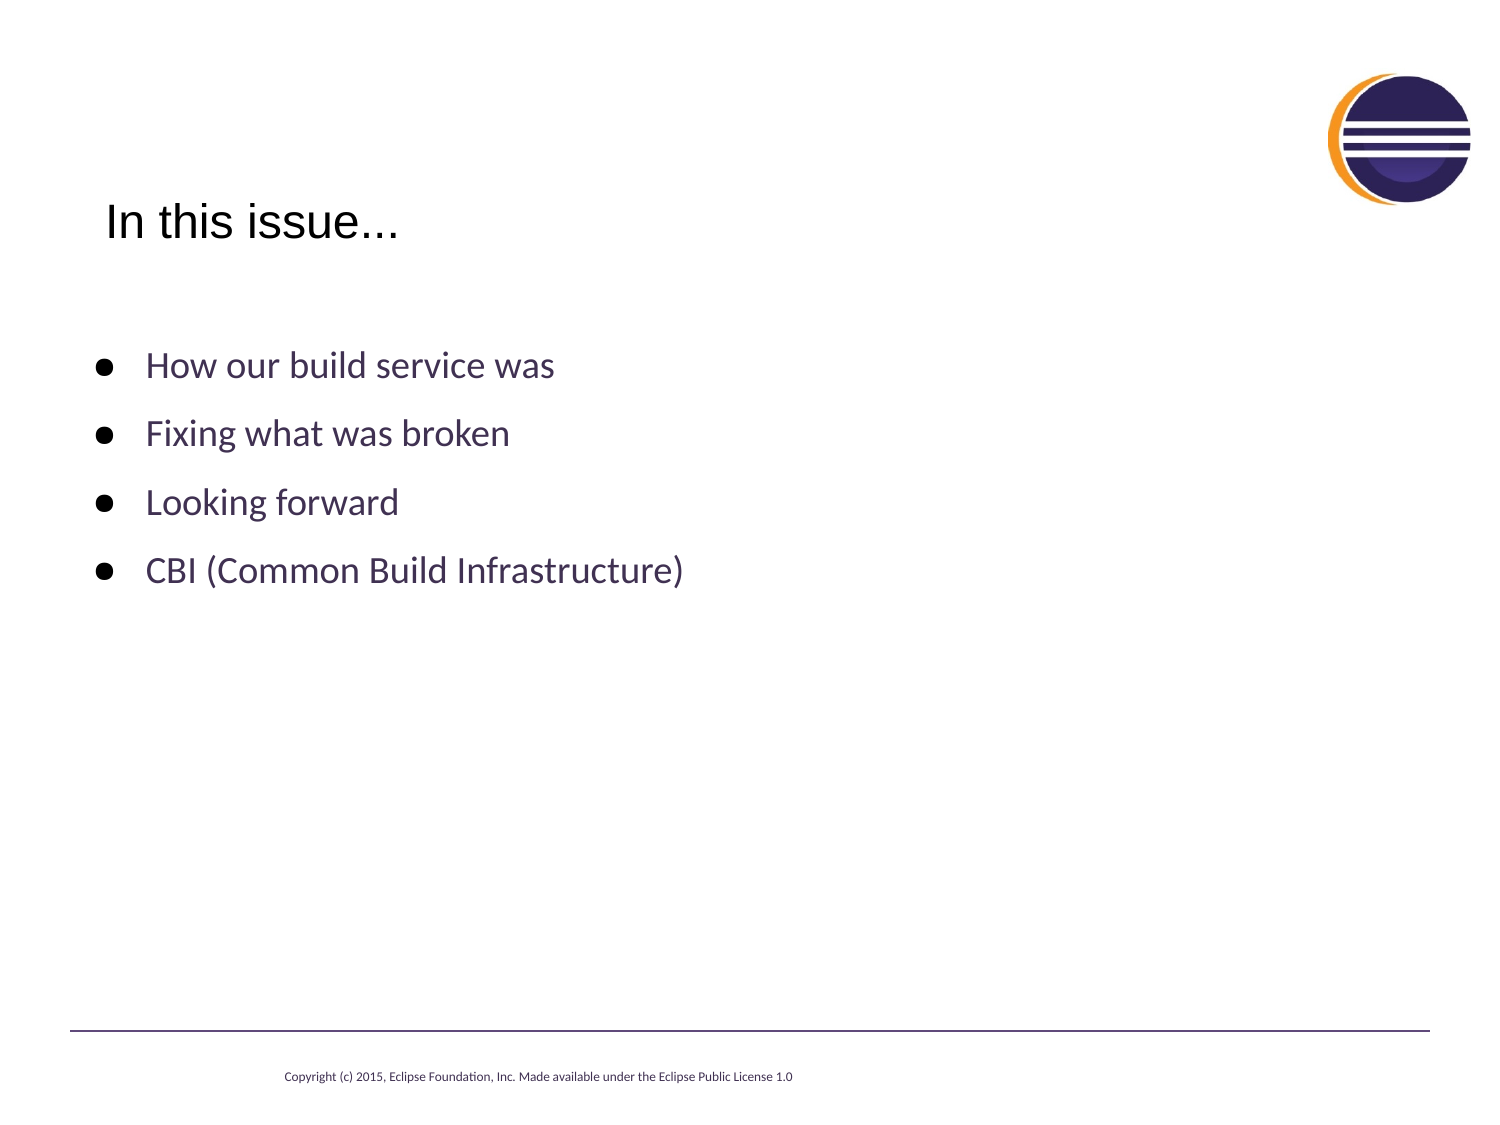

# In this issue...
How our build service was
Fixing what was broken
Looking forward
CBI (Common Build Infrastructure)
Copyright (c) 2015, Eclipse Foundation, Inc. Made available under the Eclipse Public License 1.0!!